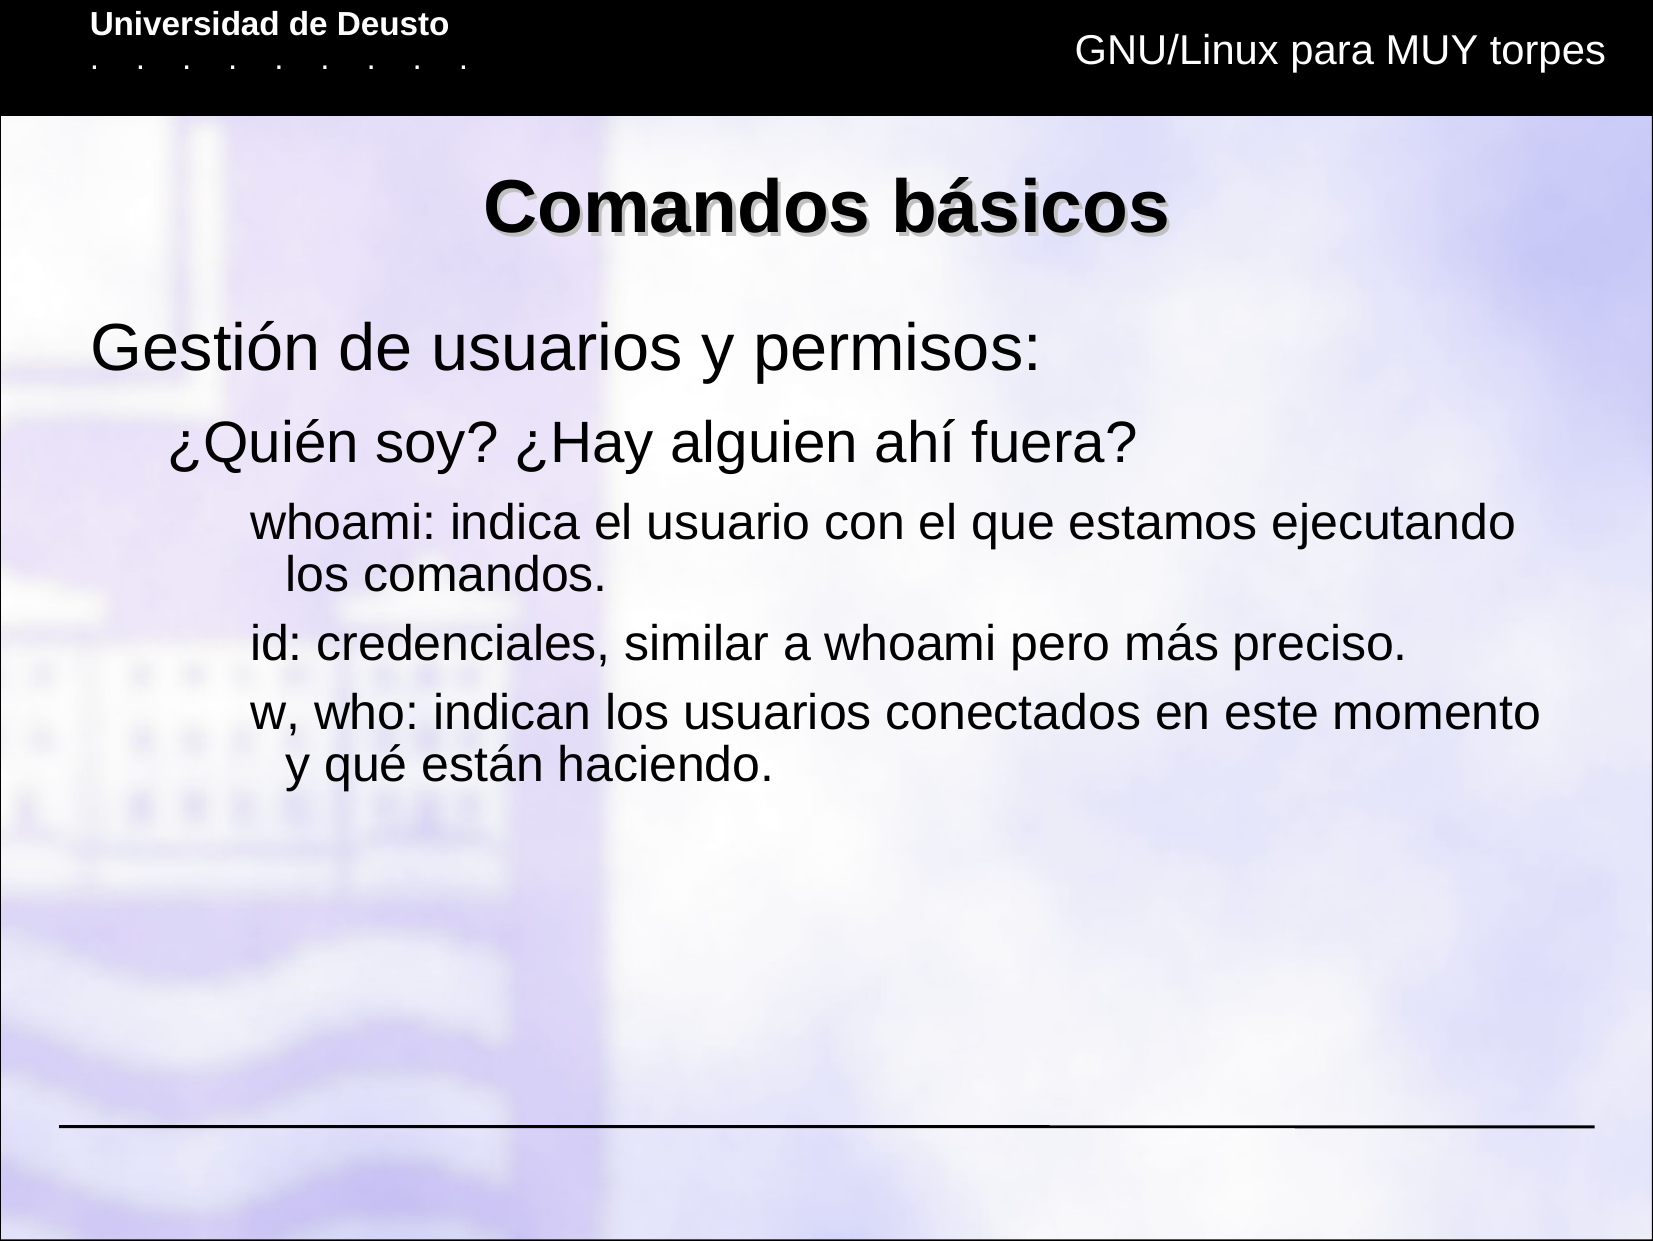

# Comandos básicos
Gestión de usuarios y permisos:
¿Quién soy? ¿Hay alguien ahí fuera?
whoami: indica el usuario con el que estamos ejecutando los comandos.
id: credenciales, similar a whoami pero más preciso.
w, who: indican los usuarios conectados en este momento y qué están haciendo.